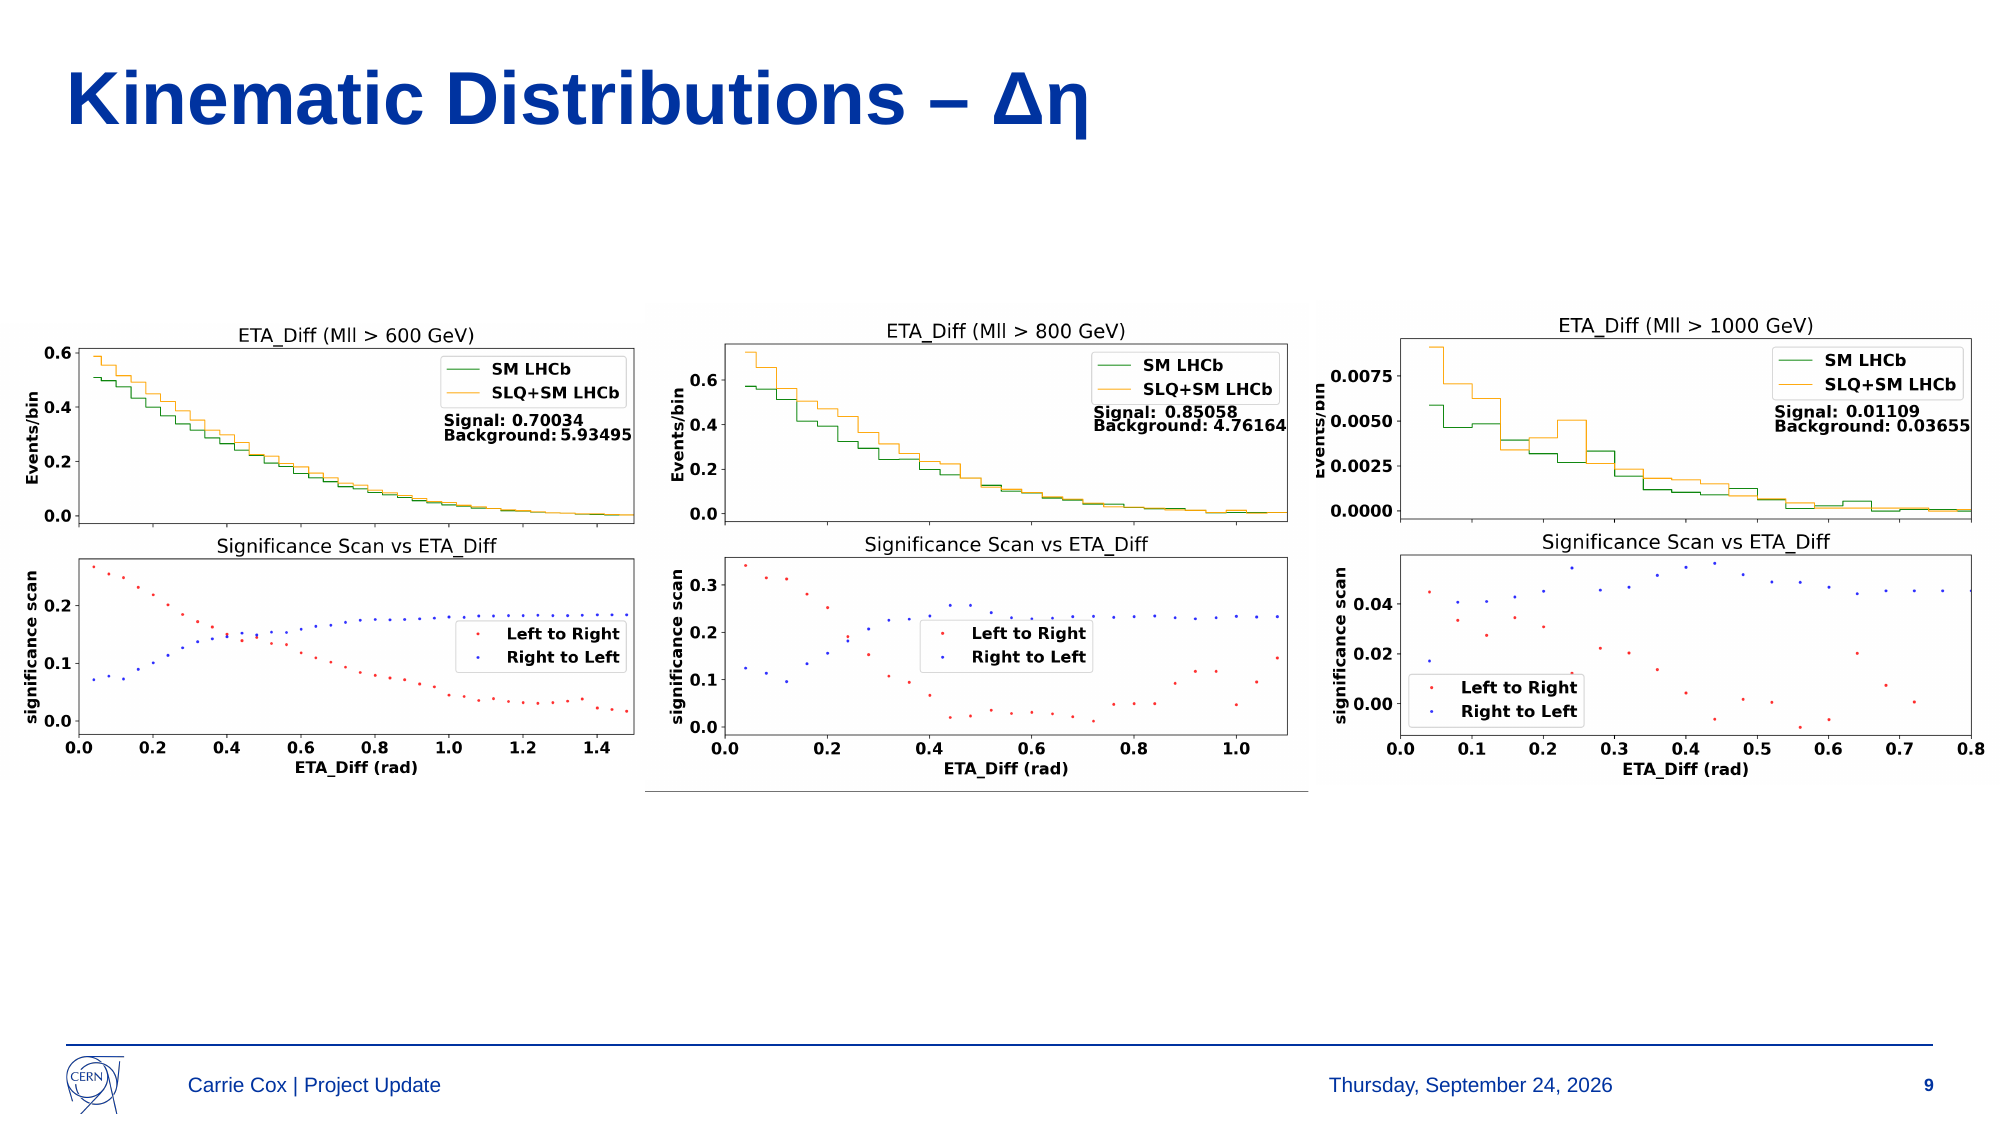

# Kinematic Distributions – Δη
Carrie Cox | Project Update